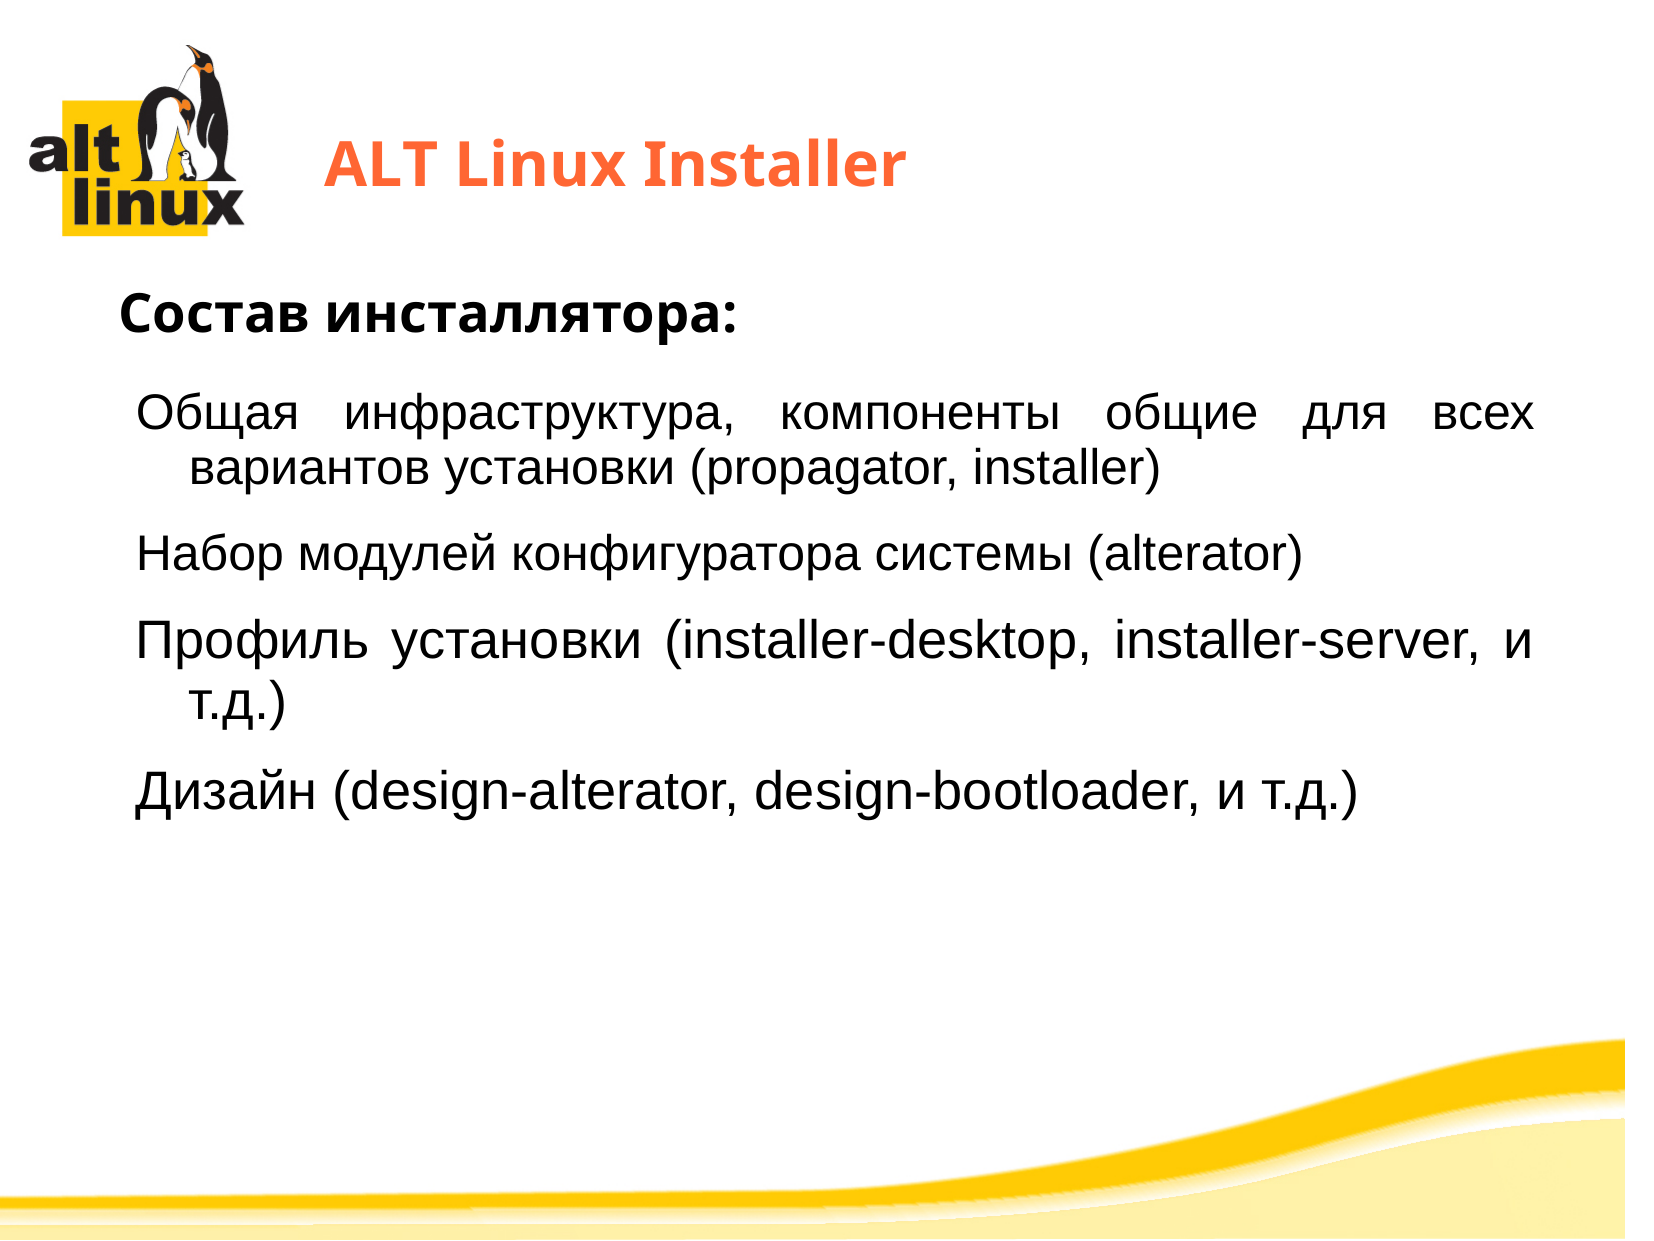

#
ALT Linux Installer
Состав инсталлятора:
Общая инфраструктура, компоненты общие для всех вариантов установки (propagator, installer)
Набор модулей конфигуратора системы (alterator)
Профиль установки (installer-desktop, installer-server, и т.д.)
Дизайн (design-alterator, design-bootloader, и т.д.)